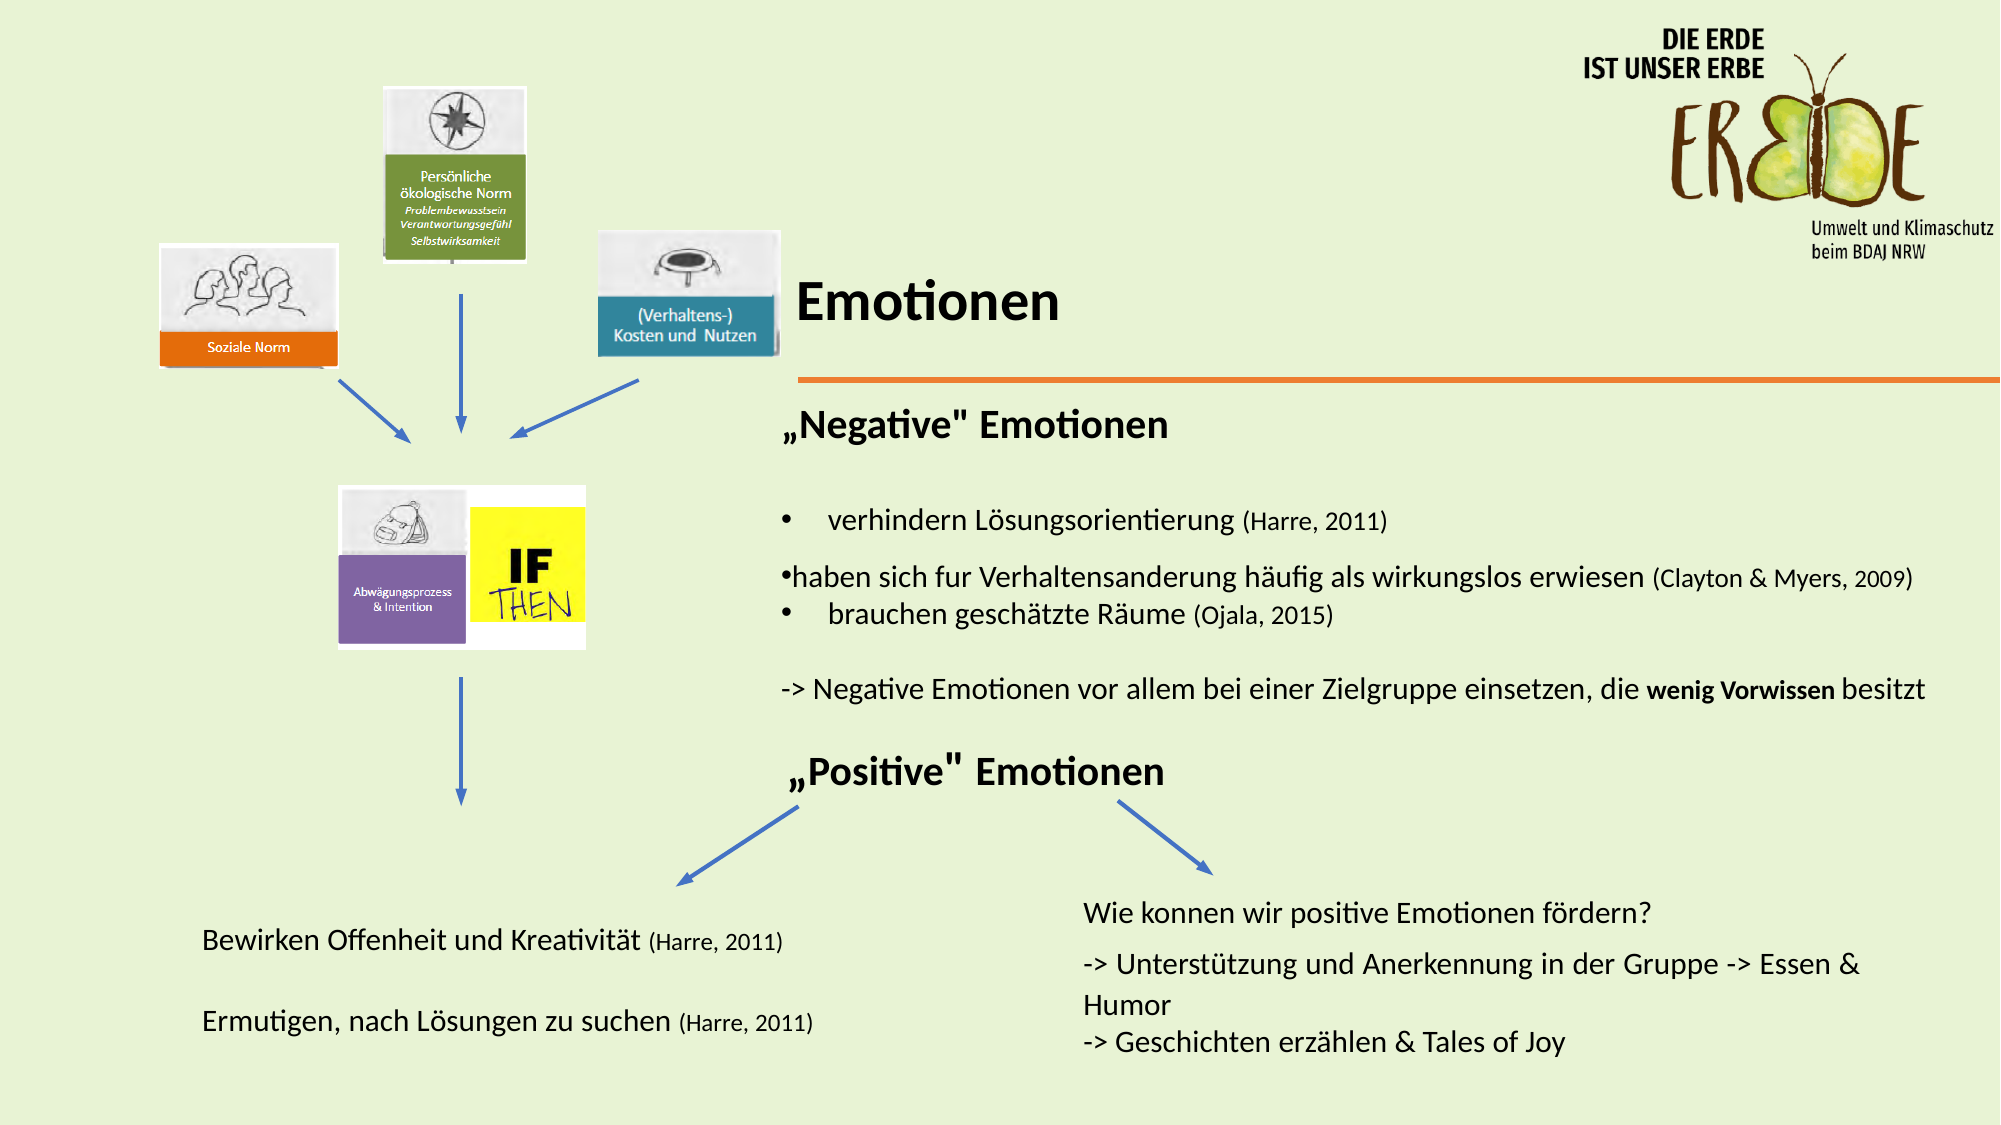

Emotionen
„Negative" Emotionen
verhindern Lösungsorientierung (Harre, 2011)
haben sich fur Verhaltensanderung häufig als wirkungslos erwiesen (Clayton & Myers, 2009)
brauchen geschätzte Räume (Ojala, 2015)
-> Negative Emotionen vor allem bei einer Zielgruppe einsetzen, die wenig Vorwissen besitzt
„Positive" Emotionen
Bewirken Offenheit und Kreativität (Harre, 2011)
Ermutigen, nach Lösungen zu suchen (Harre, 2011)
Wie konnen wir positive Emotionen fördern?
-> Unterstützung und Anerkennung in der Gruppe -> Essen & Humor
-> Geschichten erzählen & Tales of Joy